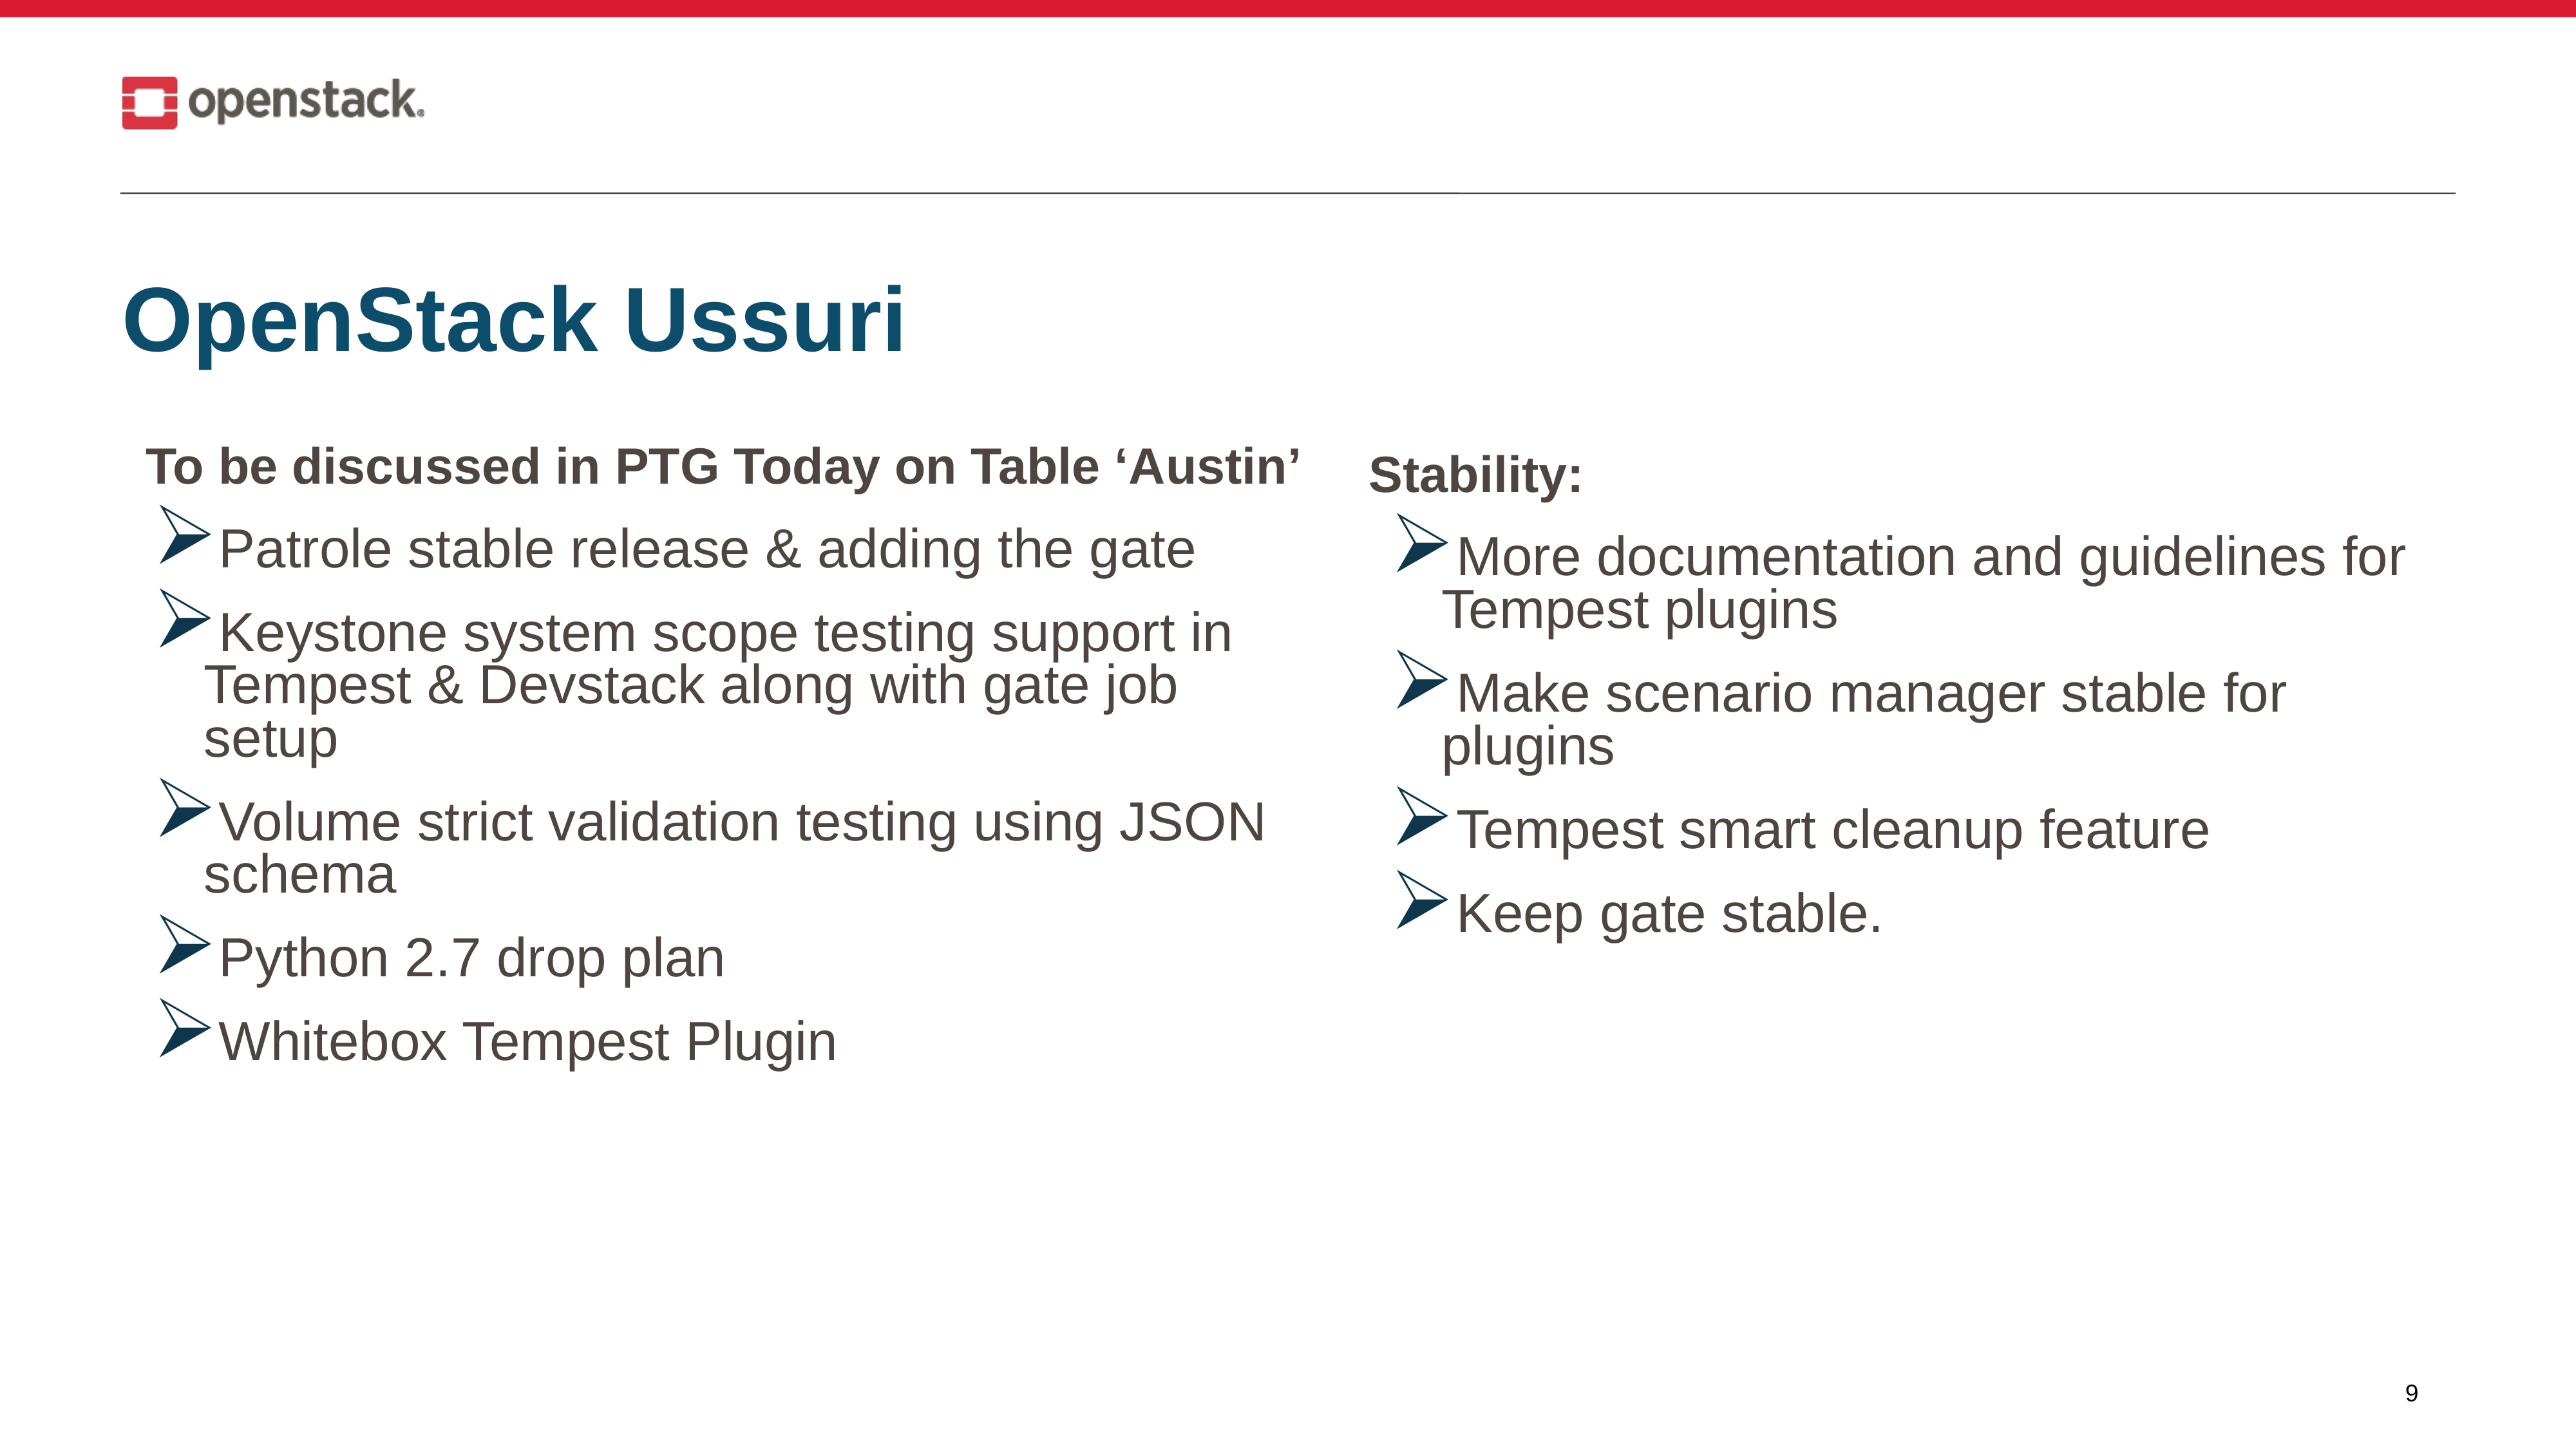

OpenStack Ussuri
 To be discussed in PTG Today on Table ‘Austin’
Patrole stable release & adding the gate
Keystone system scope testing support in Tempest & Devstack along with gate job setup
Volume strict validation testing using JSON schema
Python 2.7 drop plan
Whitebox Tempest Plugin
Stability:
More documentation and guidelines for Tempest plugins
Make scenario manager stable for plugins
Tempest smart cleanup feature
Keep gate stable.